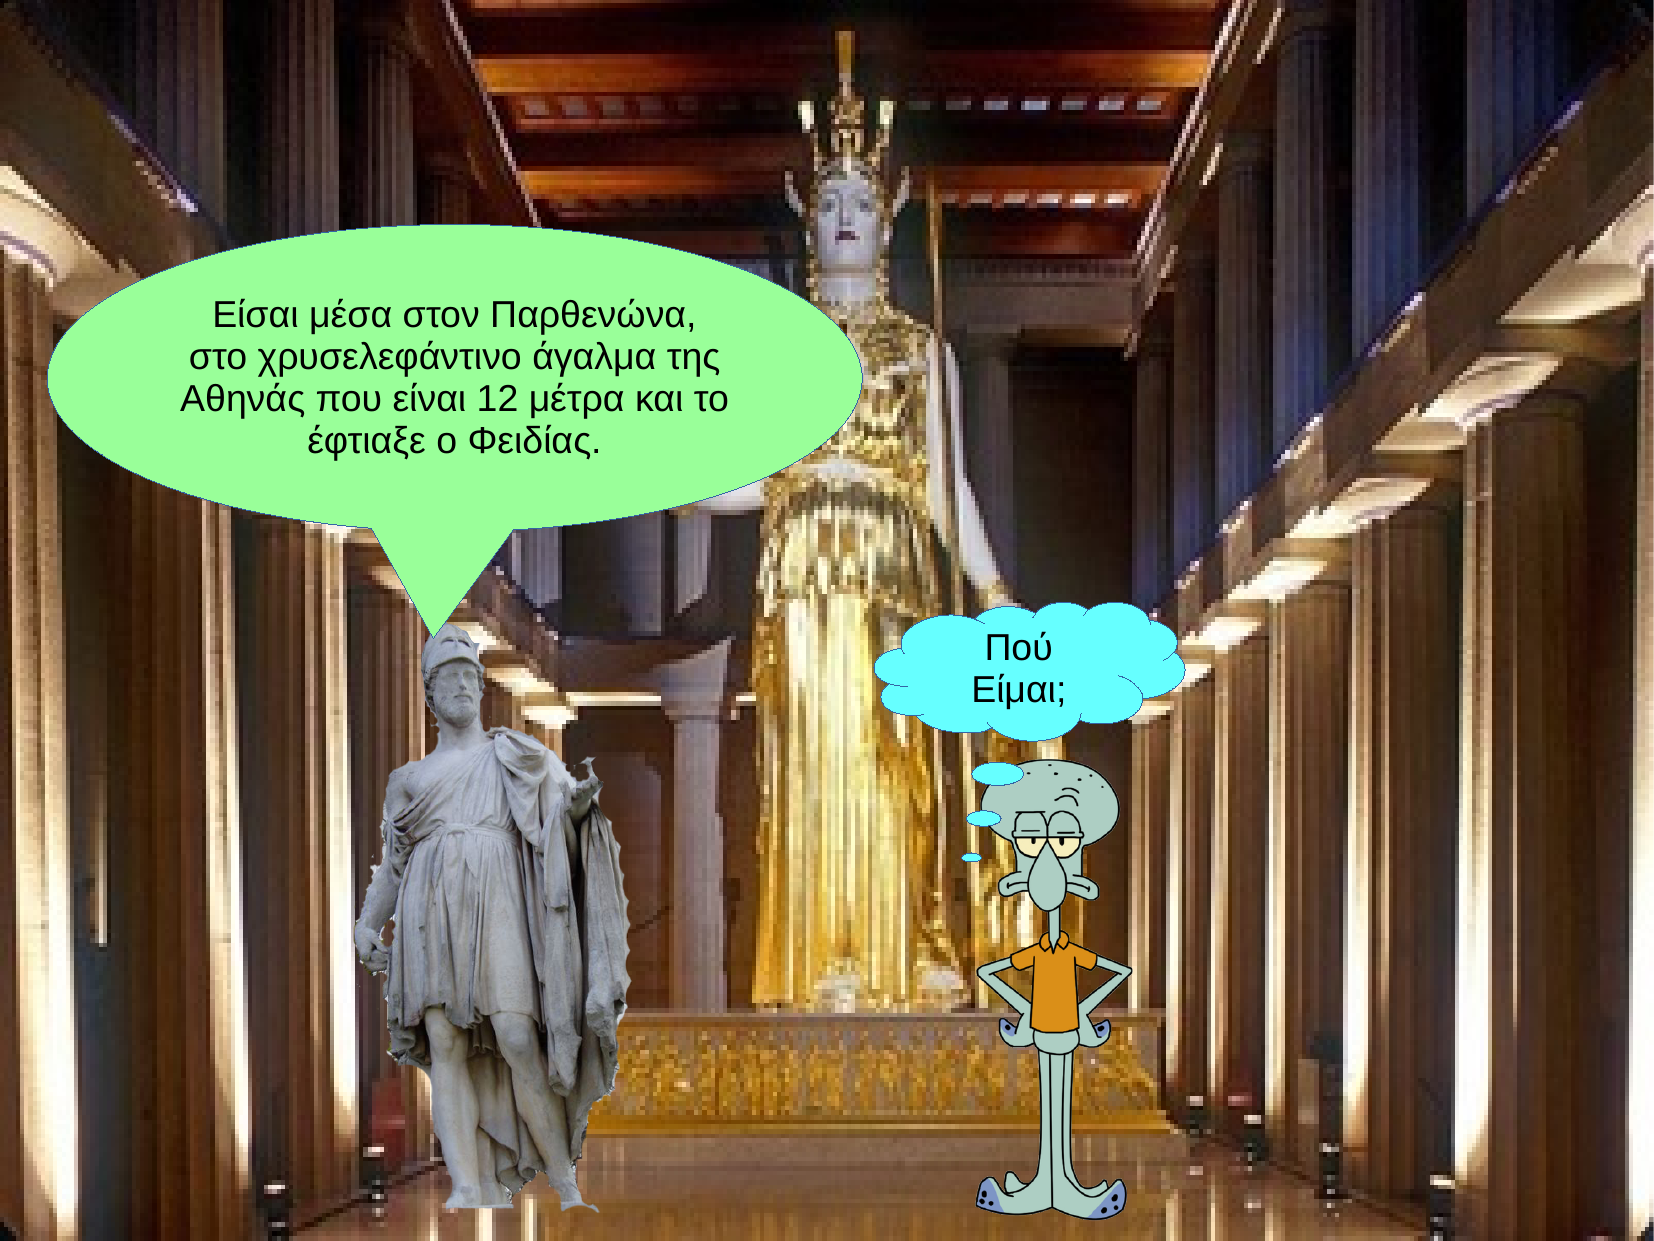

Είσαι μέσα στον Παρθενώνα,
στο χρυσελεφάντινο άγαλμα της
Αθηνάς που είναι 12 μέτρα και το
έφτιαξε ο Φειδίας.
Πού
Είμαι;